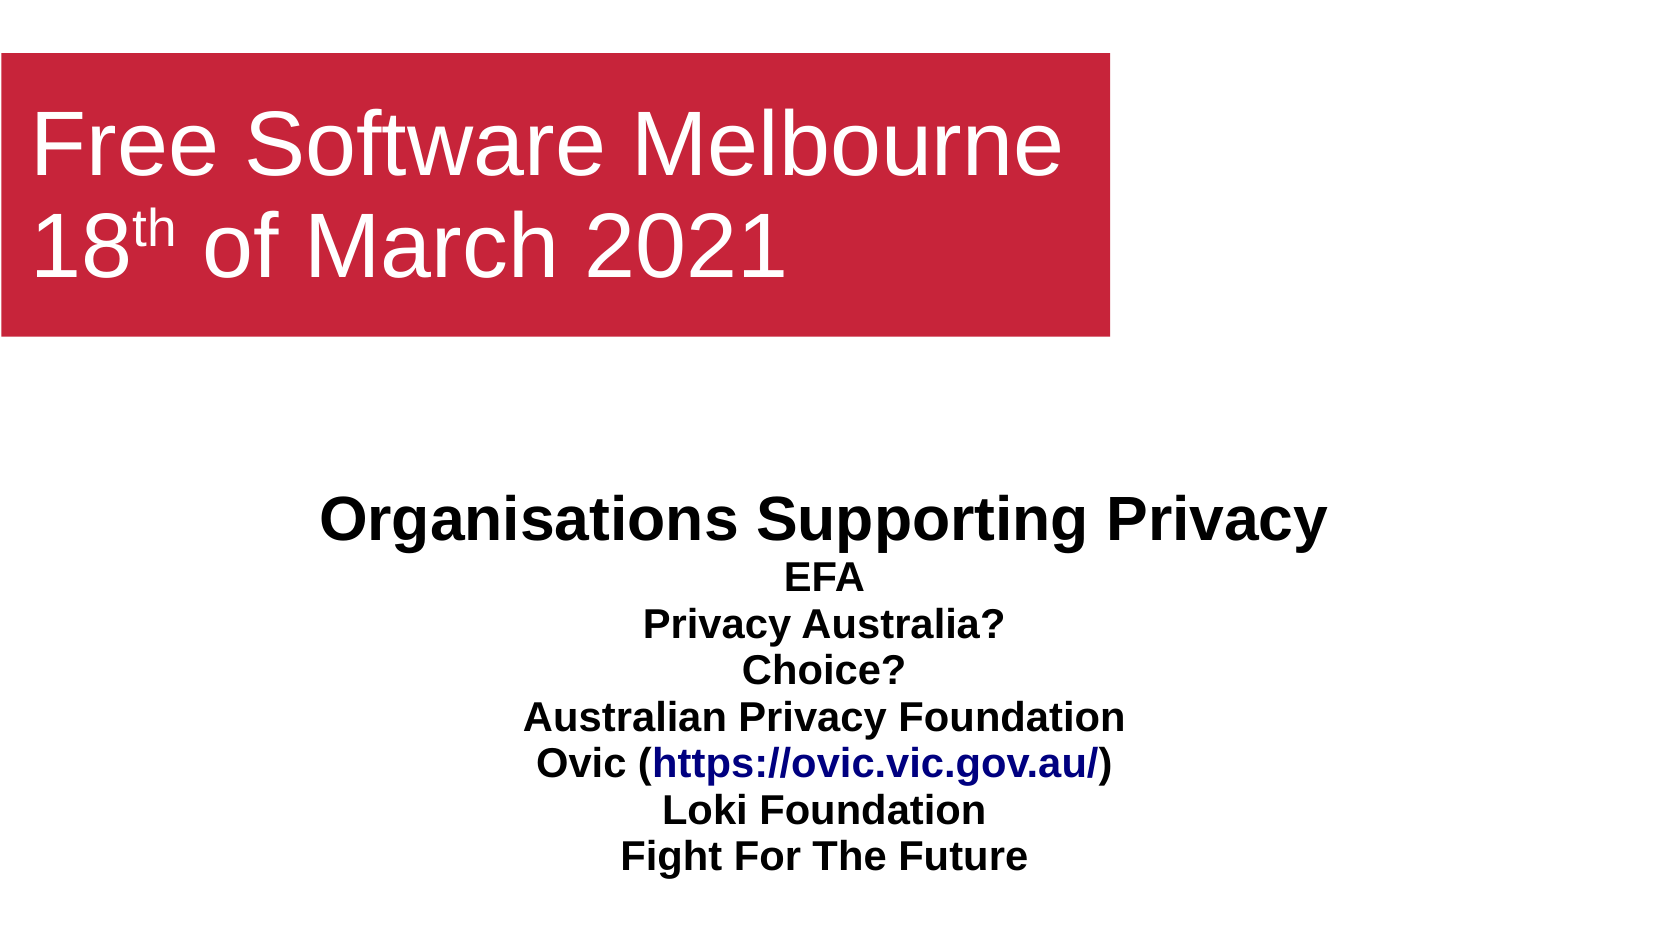

# Free Software Melbourne 18th of March 2021
Organisations Supporting Privacy
EFA
Privacy Australia?
Choice?
Australian Privacy Foundation
Ovic (https://ovic.vic.gov.au/)
Loki Foundation
Fight For The Future